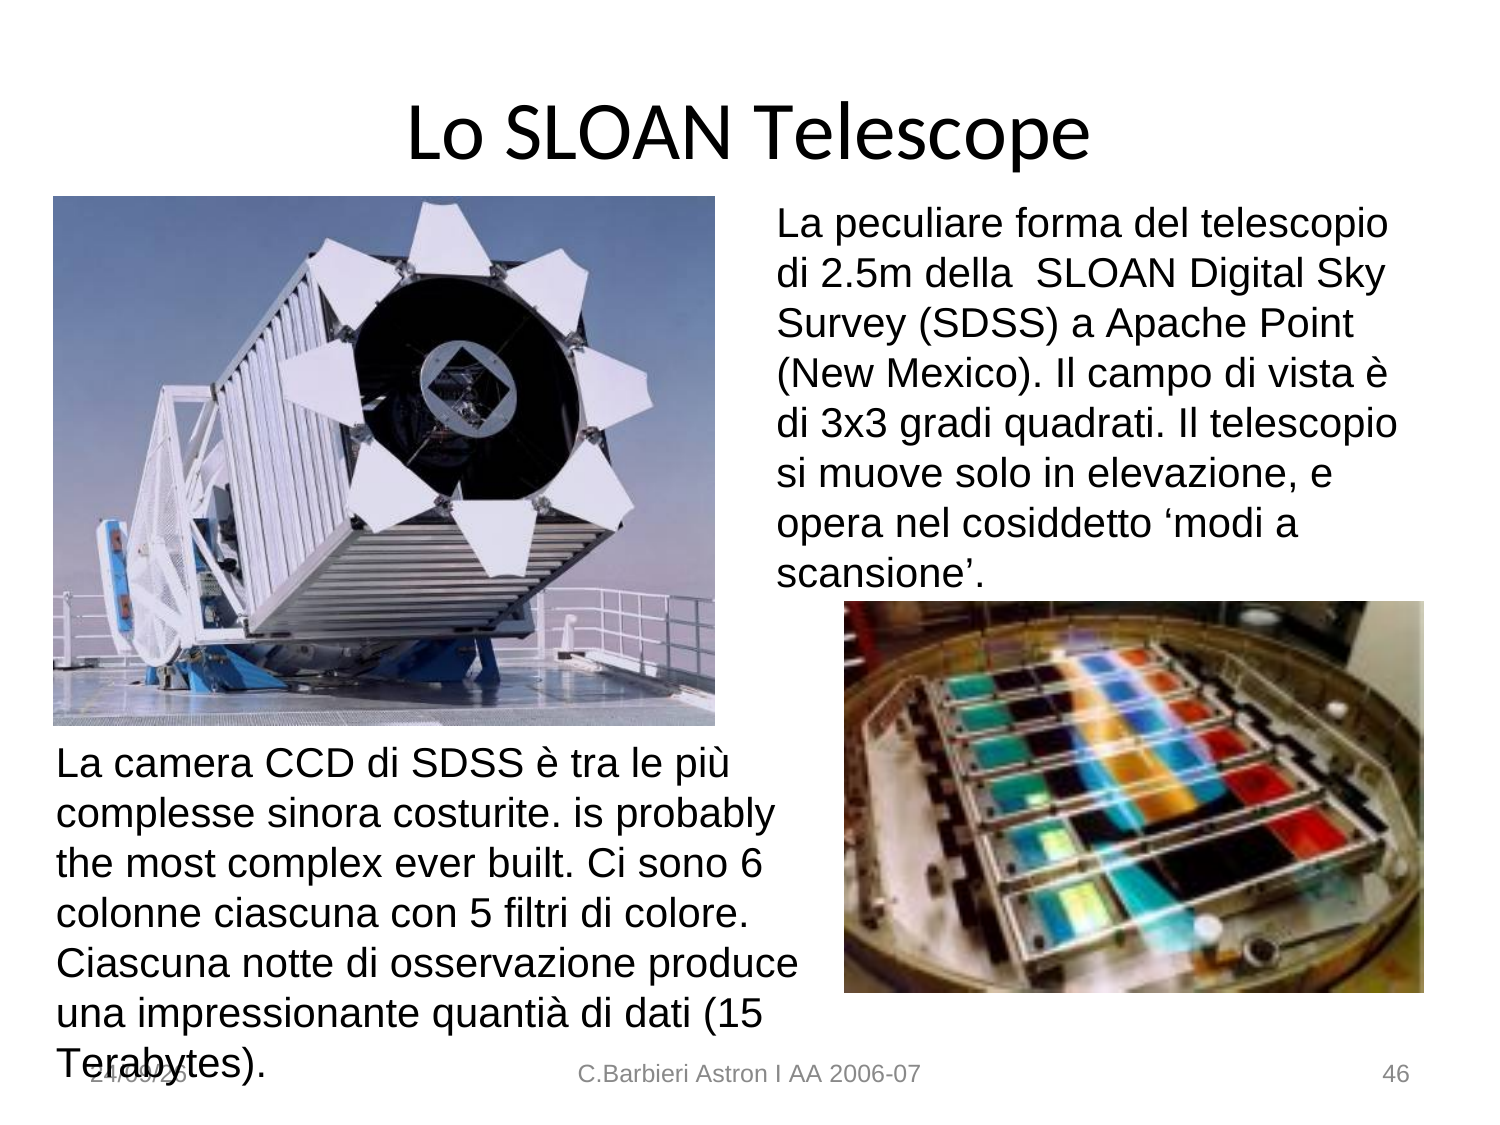

# Lo SLOAN Telescope
La peculiare forma del telescopio di 2.5m della SLOAN Digital Sky Survey (SDSS) a Apache Point (New Mexico). Il campo di vista è di 3x3 gradi quadrati. Il telescopio si muove solo in elevazione, e opera nel cosiddetto ‘modi a scansione’.
La camera CCD di SDSS è tra le più complesse sinora costurite. is probably the most complex ever built. Ci sono 6 colonne ciascuna con 5 filtri di colore. Ciascuna notte di osservazione produce una impressionante quantià di dati (15 Terabytes).
C.Barbieri Astron I AA 2006-07